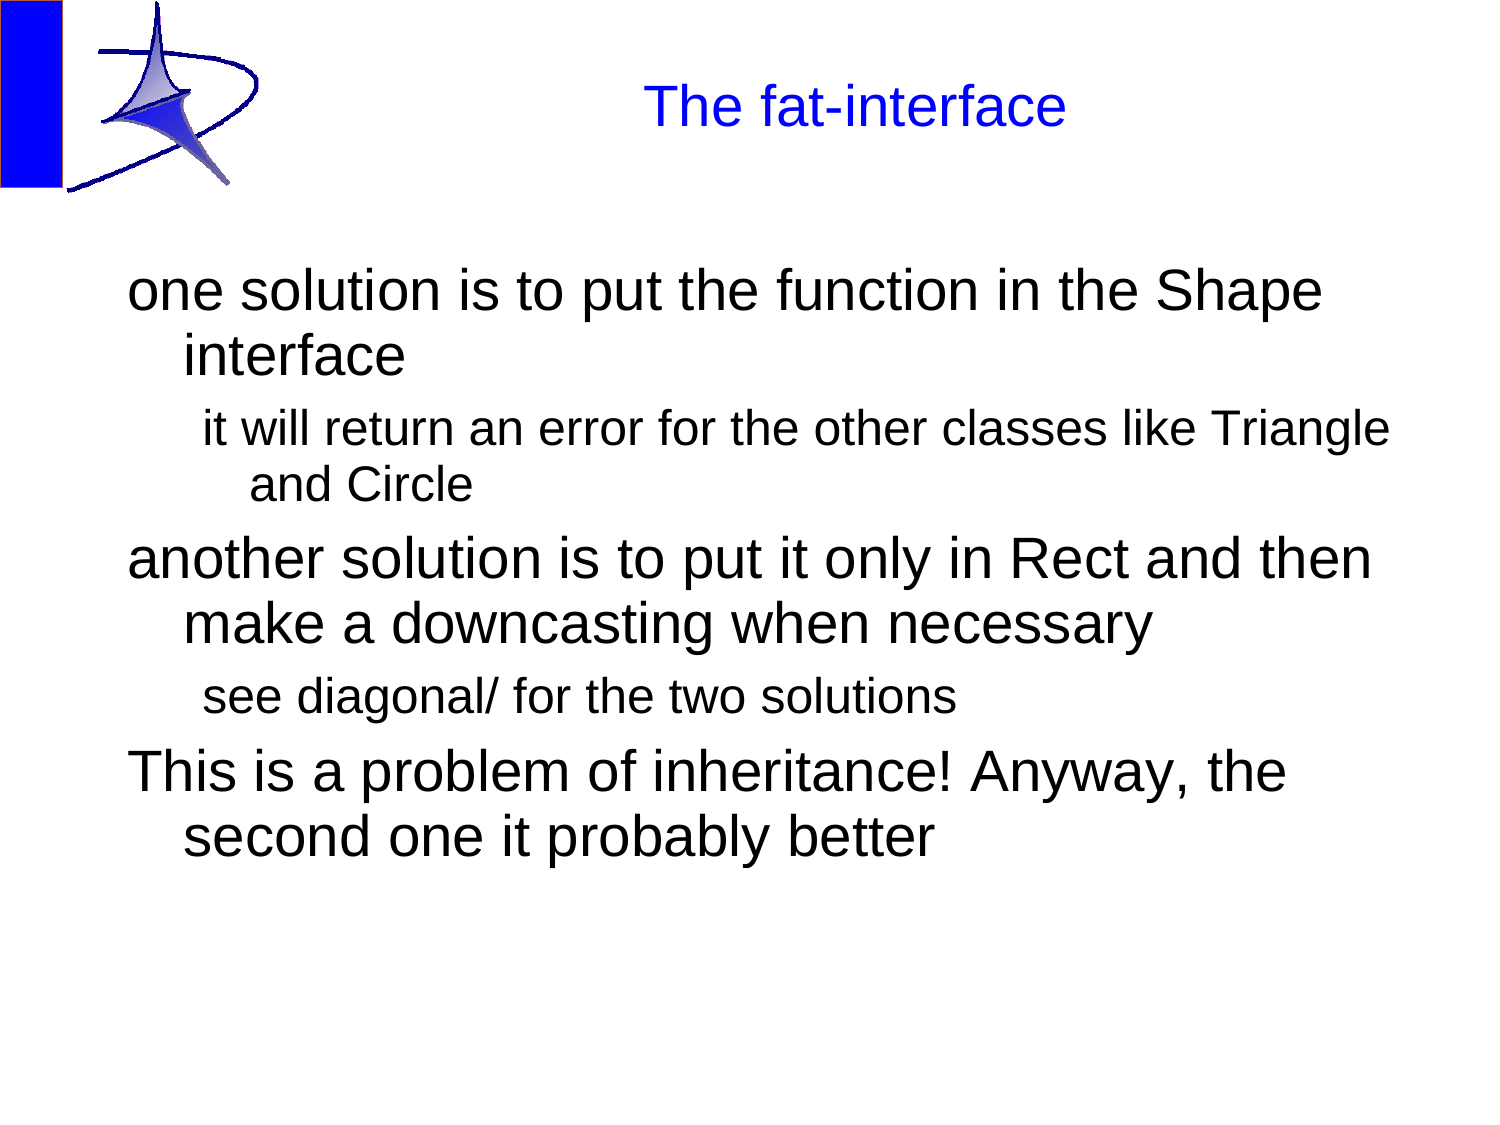

# The fat-interface
one solution is to put the function in the Shape interface
it will return an error for the other classes like Triangle and Circle
another solution is to put it only in Rect and then make a downcasting when necessary
see diagonal/ for the two solutions
This is a problem of inheritance! Anyway, the second one it probably better